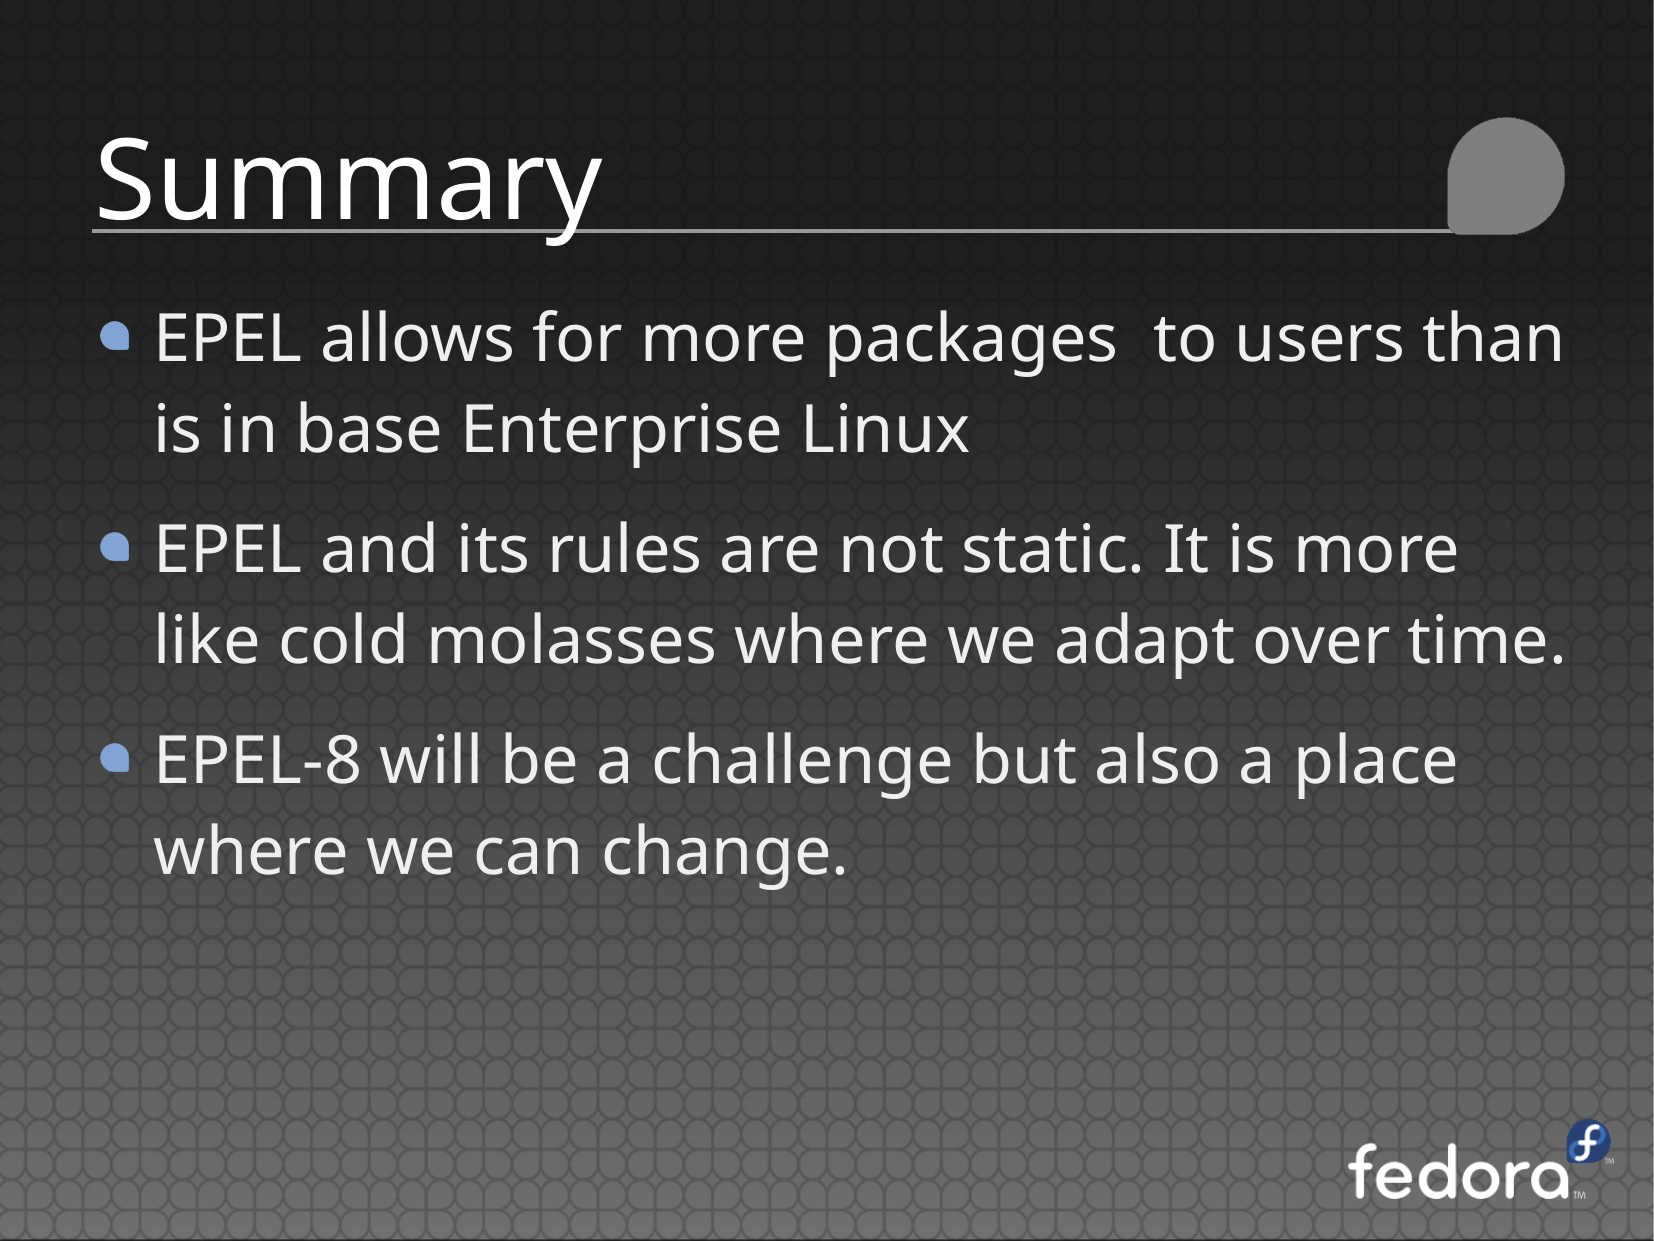

Summary
# EPEL allows for more packages to users than is in base Enterprise Linux
EPEL and its rules are not static. It is more like cold molasses where we adapt over time.
EPEL-8 will be a challenge but also a place where we can change.